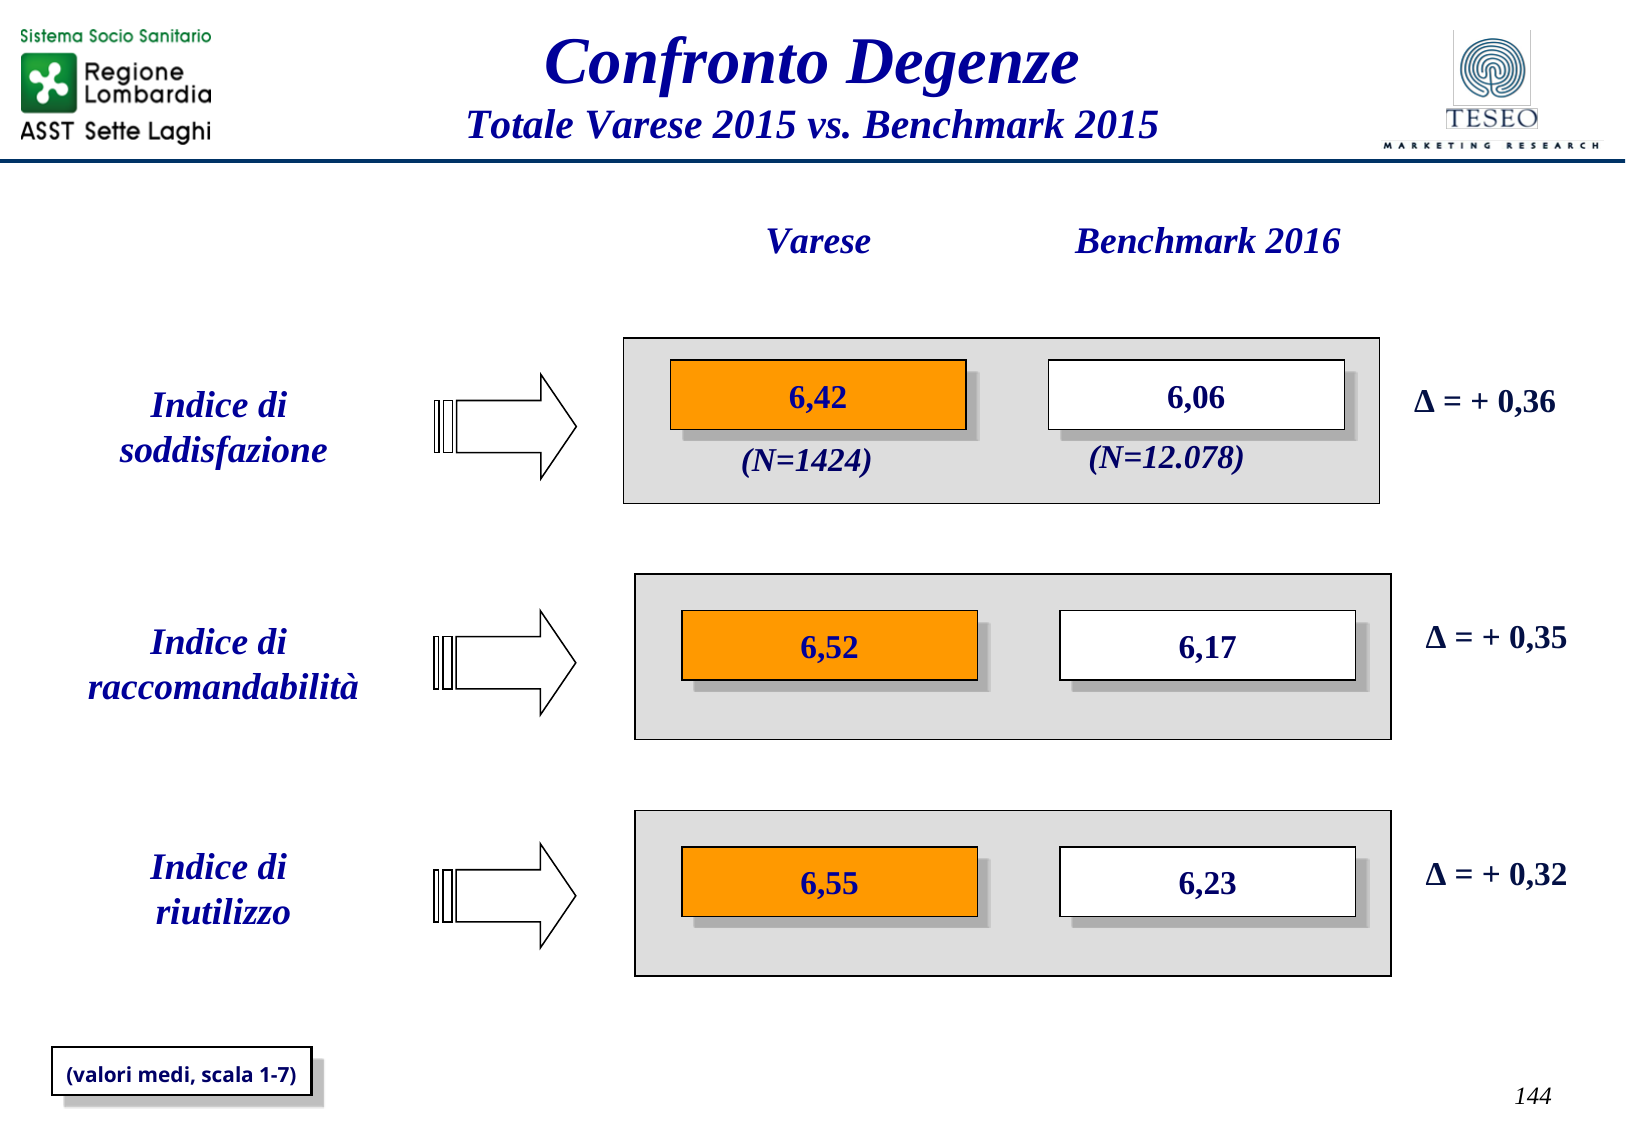

Confronto Degenze
Totale Varese 2015 vs. Benchmark 2015
Varese
Benchmark 2016
6,42
6,06
Indice di
soddisfazione
Δ = + 0,36
(N=12.078)
(N=1424)
Δ = + 0,35
Indice di
raccomandabilità
6,52
6,17
Indice di
riutilizzo
Δ = + 0,32
6,55
6,23
(valori medi, scala 1-7)